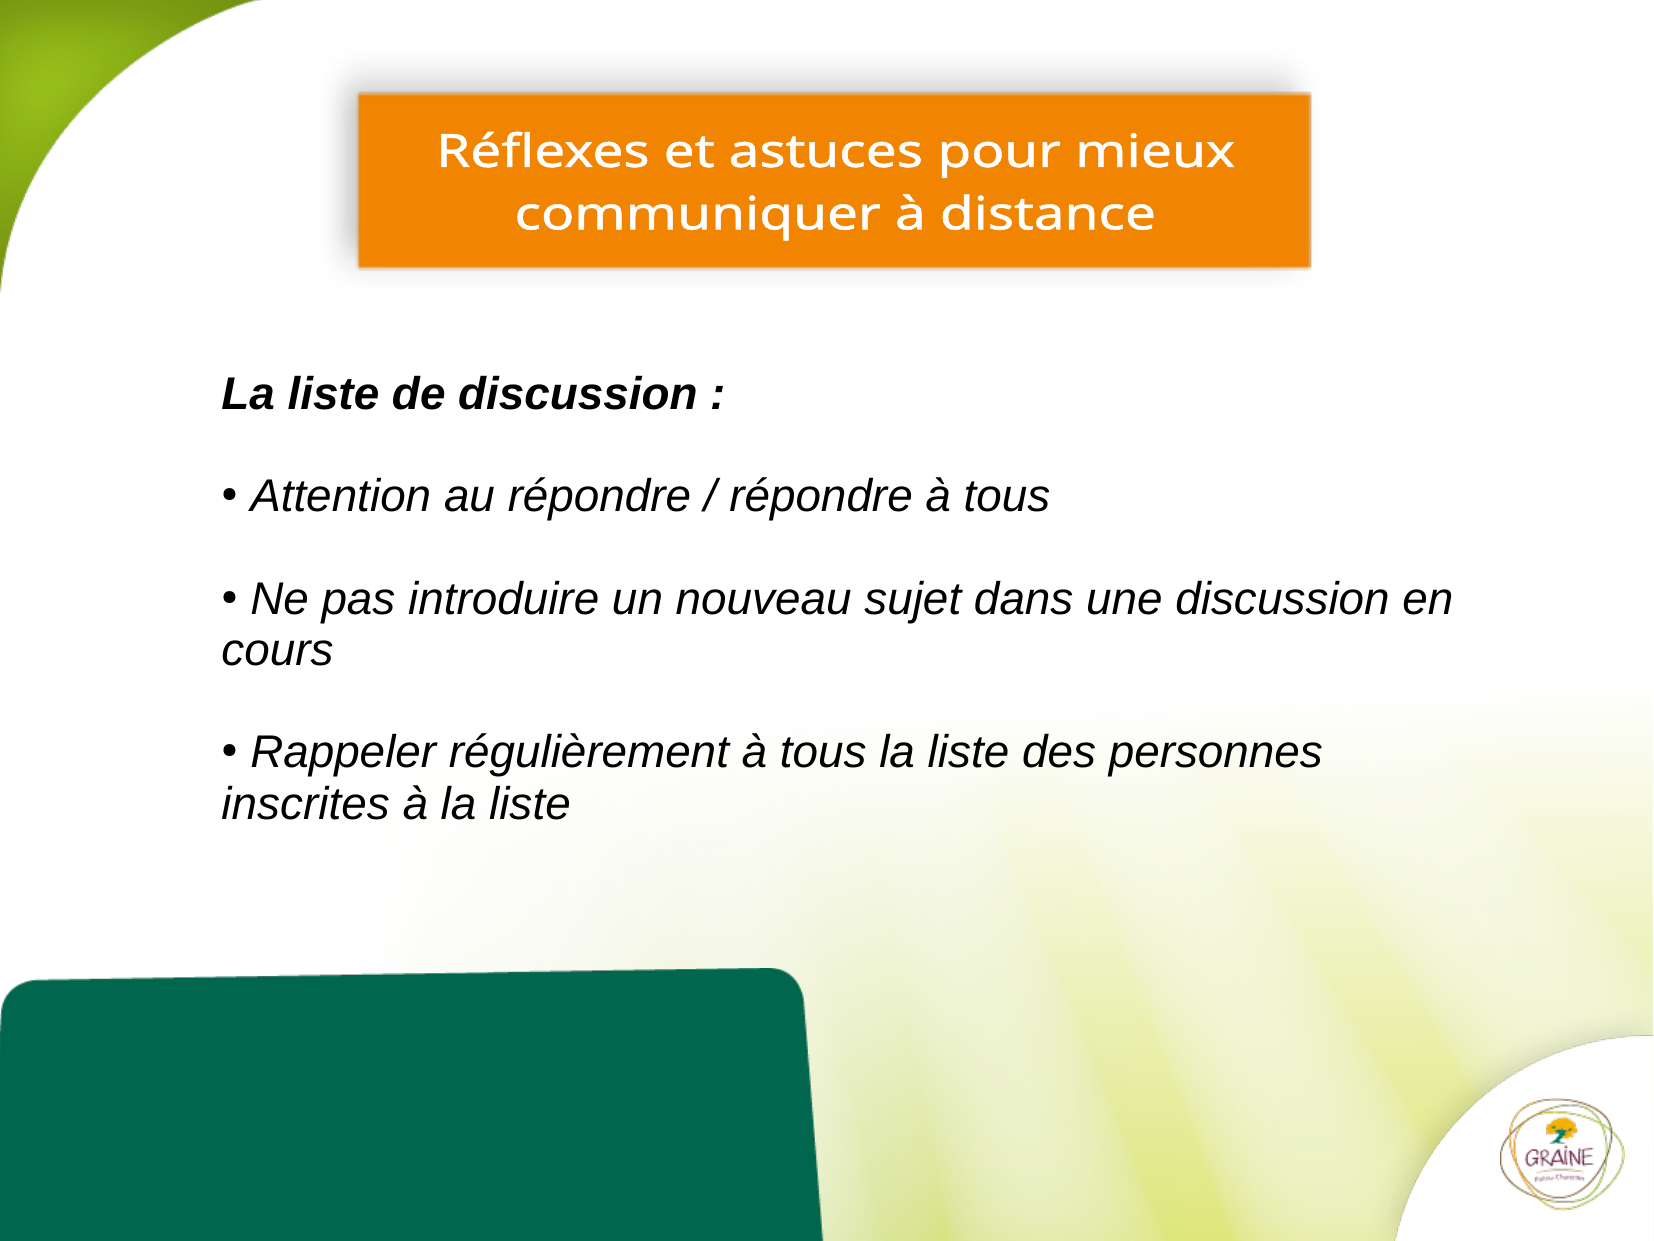

# Réflexes et astuces pour mieux communiquer à distance
La liste de discussion :
 Attention au répondre / répondre à tous
 Ne pas introduire un nouveau sujet dans une discussion en cours
 Rappeler régulièrement à tous la liste des personnes inscrites à la liste